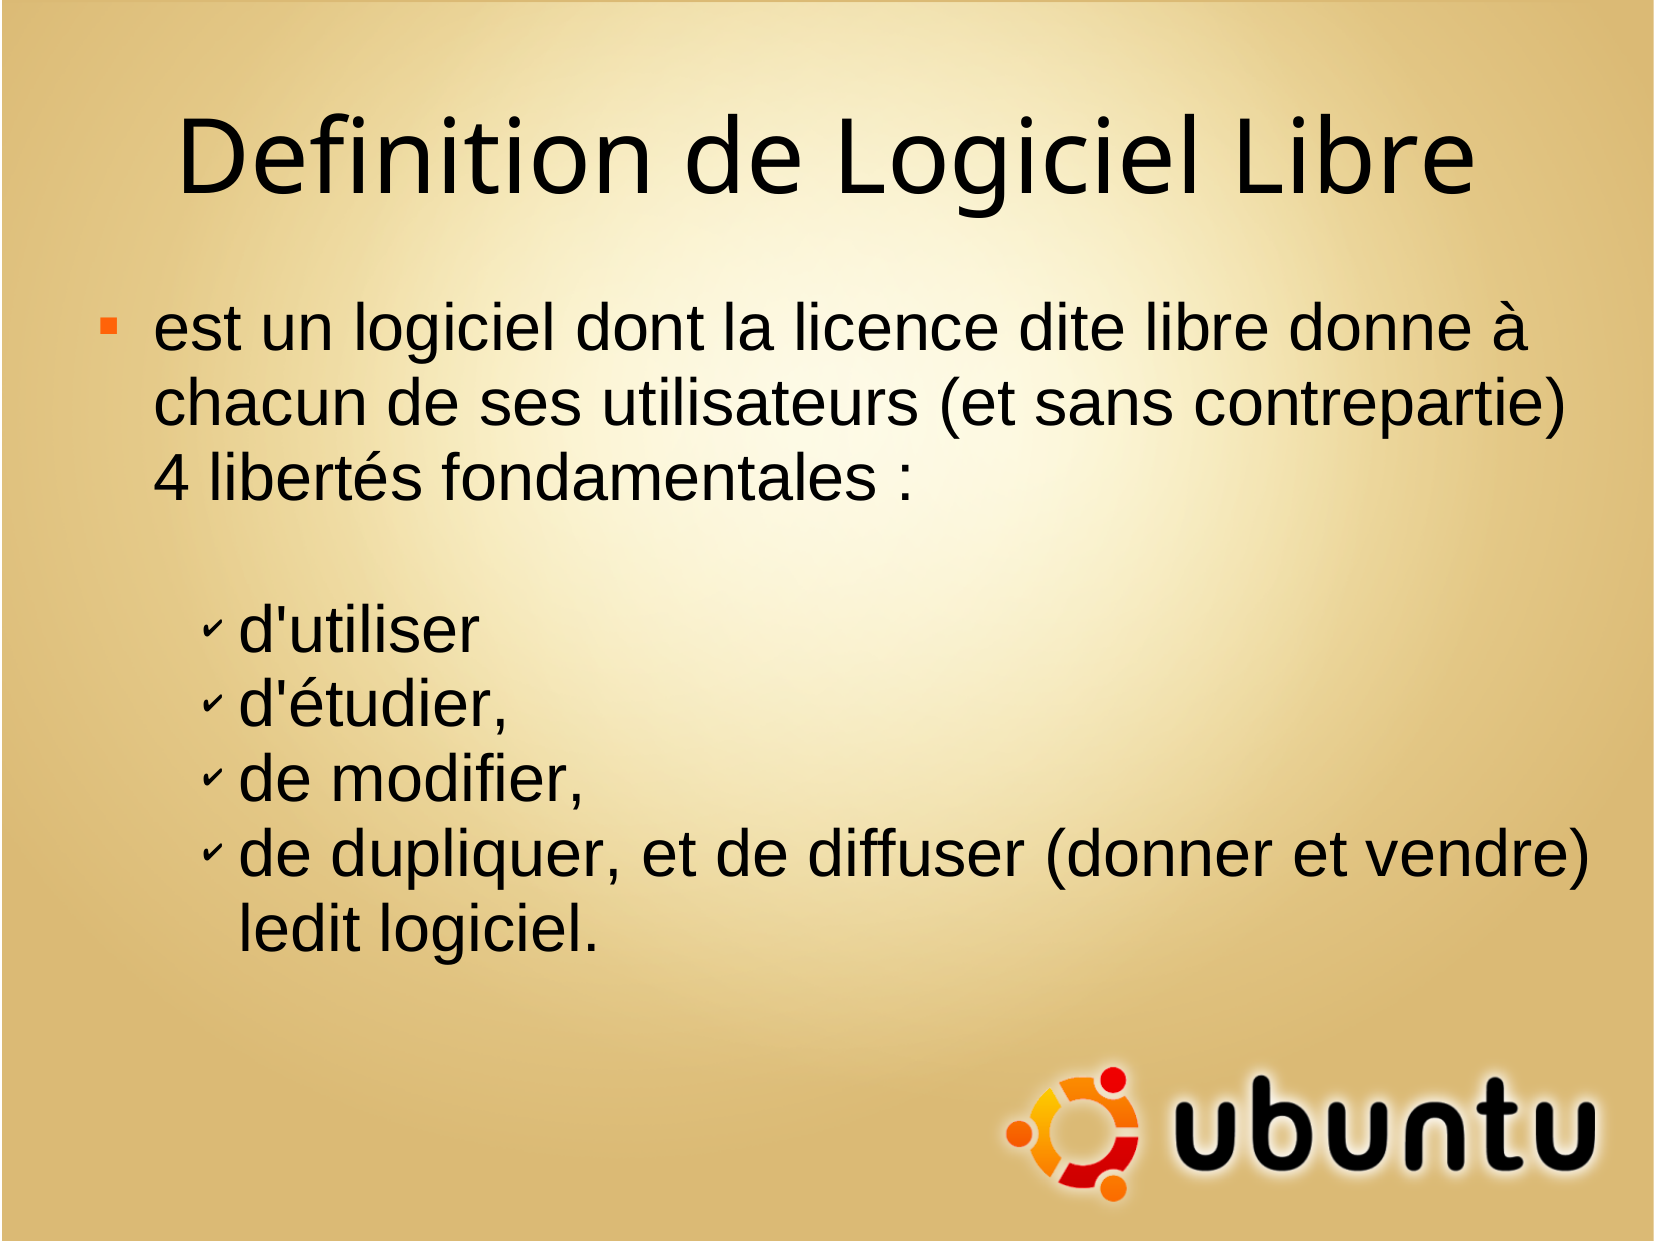

# Definition de Logiciel Libre
est un logiciel dont la licence dite libre donne à chacun de ses utilisateurs (et sans contrepartie) 4 libertés fondamentales :
d'utiliser
d'étudier,
de modifier,
de dupliquer, et de diffuser (donner et vendre) ledit logiciel.